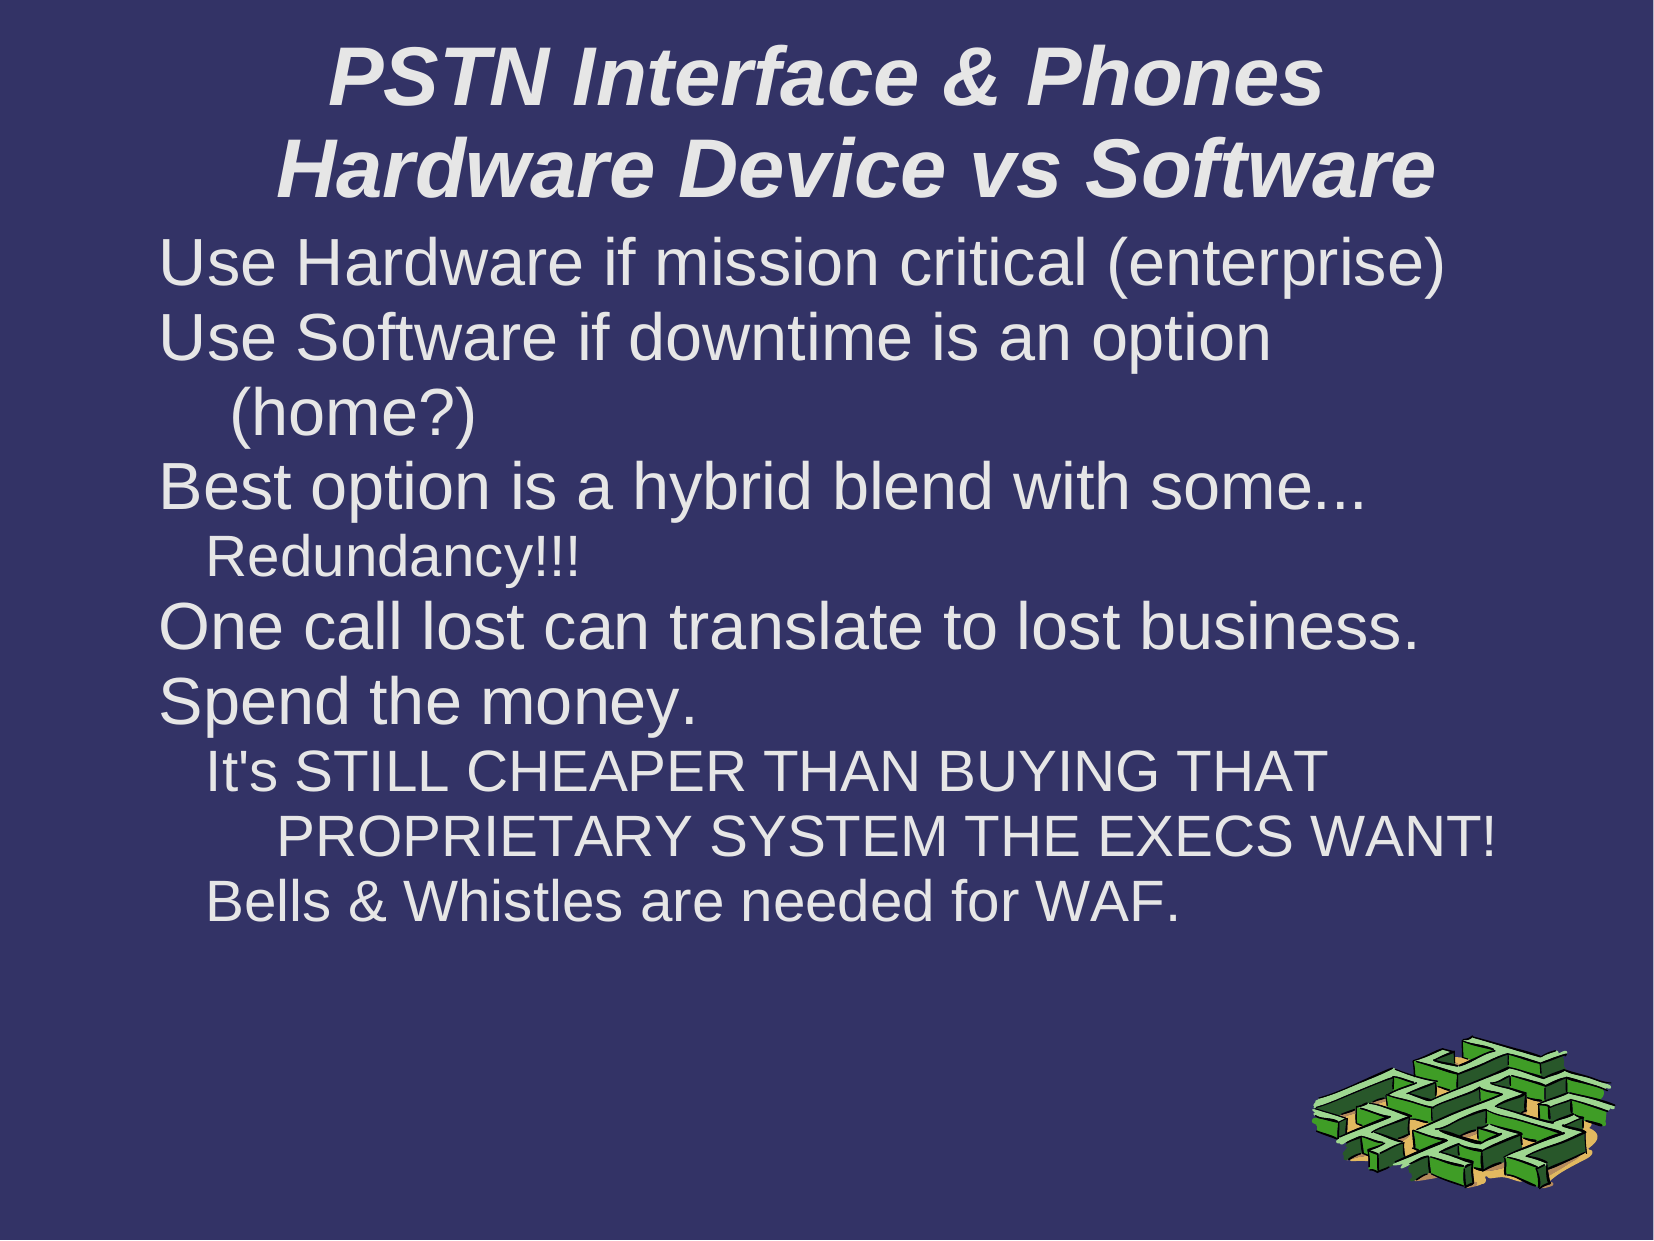

# PSTN Interface & Phones Hardware Device vs Software
Use Hardware if mission critical (enterprise)
Use Software if downtime is an option (home?)
Best option is a hybrid blend with some...
Redundancy!!!
One call lost can translate to lost business.
Spend the money.
It's STILL CHEAPER THAN BUYING THAT PROPRIETARY SYSTEM THE EXECS WANT!
Bells & Whistles are needed for WAF.